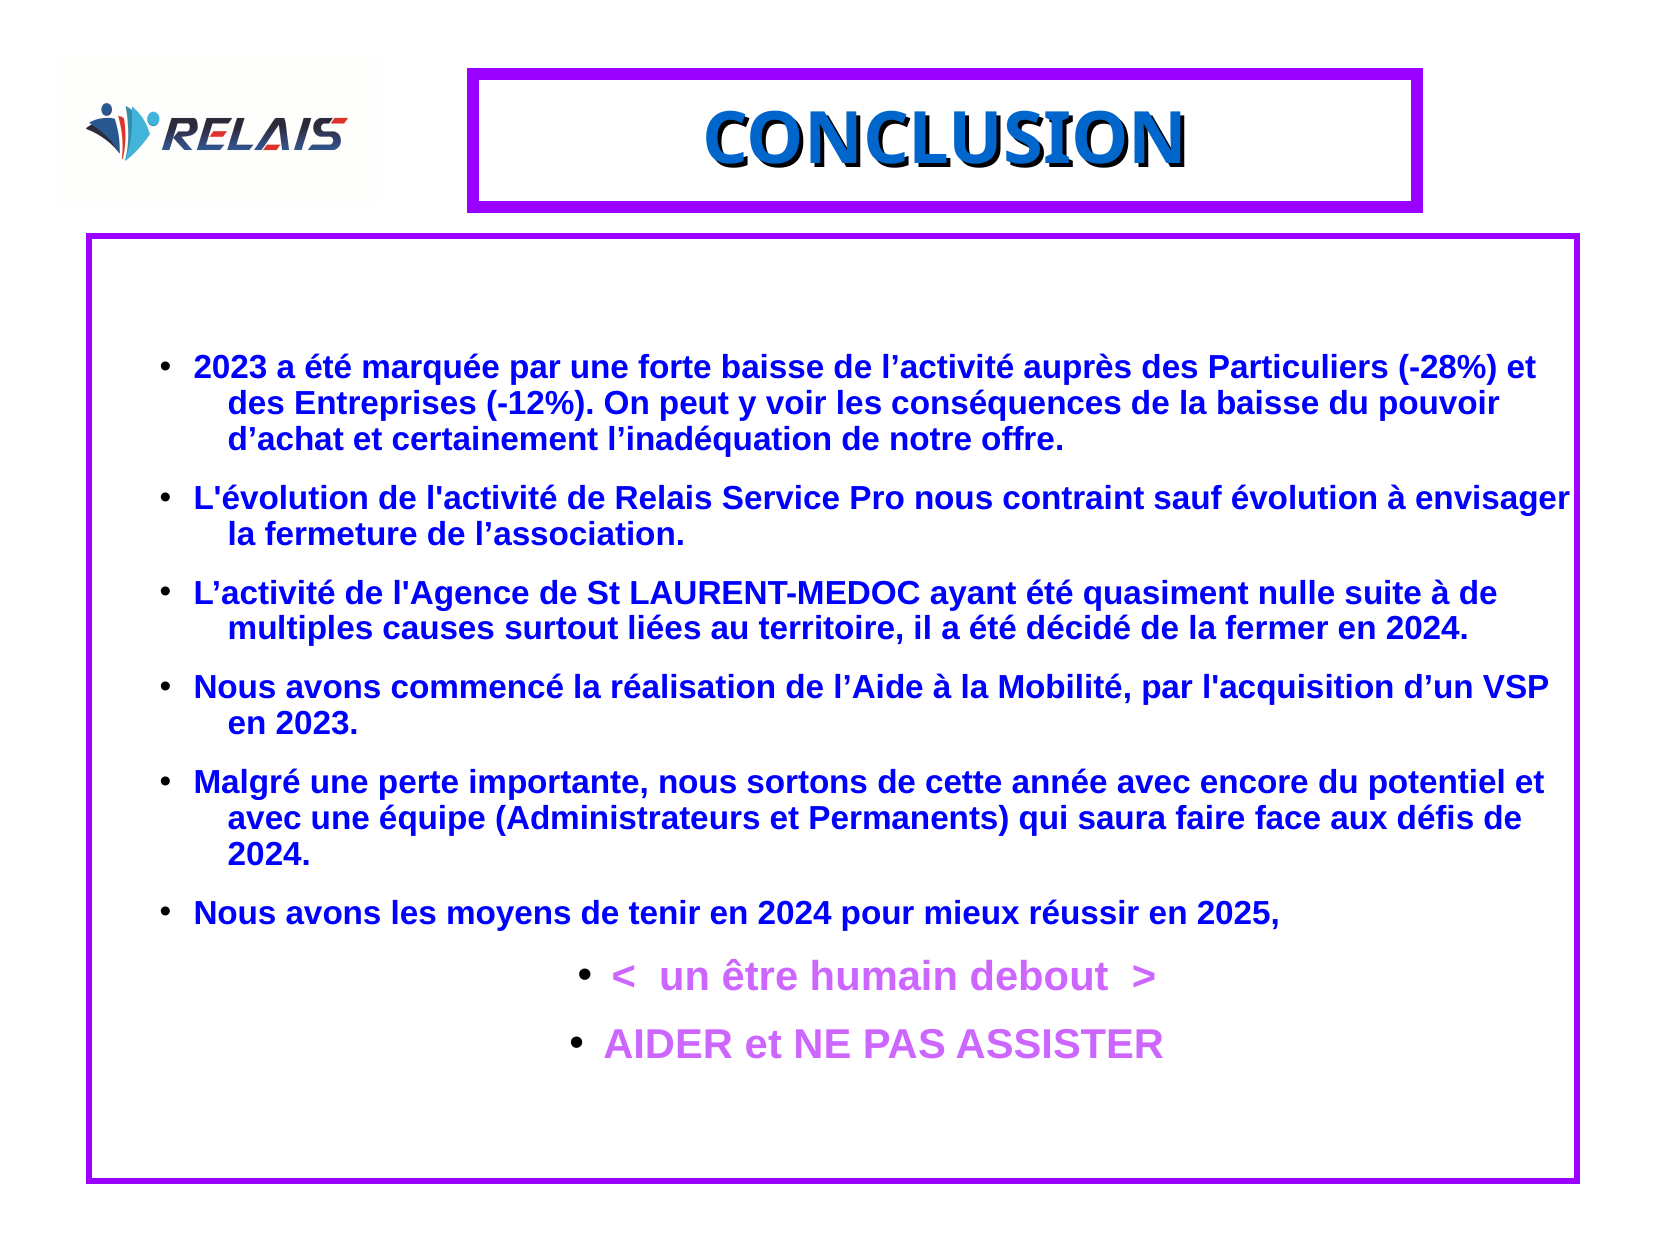

# CONCLUSION
2023 a été marquée par une forte baisse de l’activité auprès des Particuliers (-28%) et des Entreprises (-12%). On peut y voir les conséquences de la baisse du pouvoir d’achat et certainement l’inadéquation de notre offre.
L'évolution de l'activité de Relais Service Pro nous contraint sauf évolution à envisager la fermeture de l’association.
L’activité de l'Agence de St LAURENT-MEDOC ayant été quasiment nulle suite à de multiples causes surtout liées au territoire, il a été décidé de la fermer en 2024.
Nous avons commencé la réalisation de l’Aide à la Mobilité, par l'acquisition d’un VSP en 2023.
Malgré une perte importante, nous sortons de cette année avec encore du potentiel et avec une équipe (Administrateurs et Permanents) qui saura faire face aux défis de 2024.
Nous avons les moyens de tenir en 2024 pour mieux réussir en 2025,
< un être humain debout >
AIDER et NE PAS ASSISTER